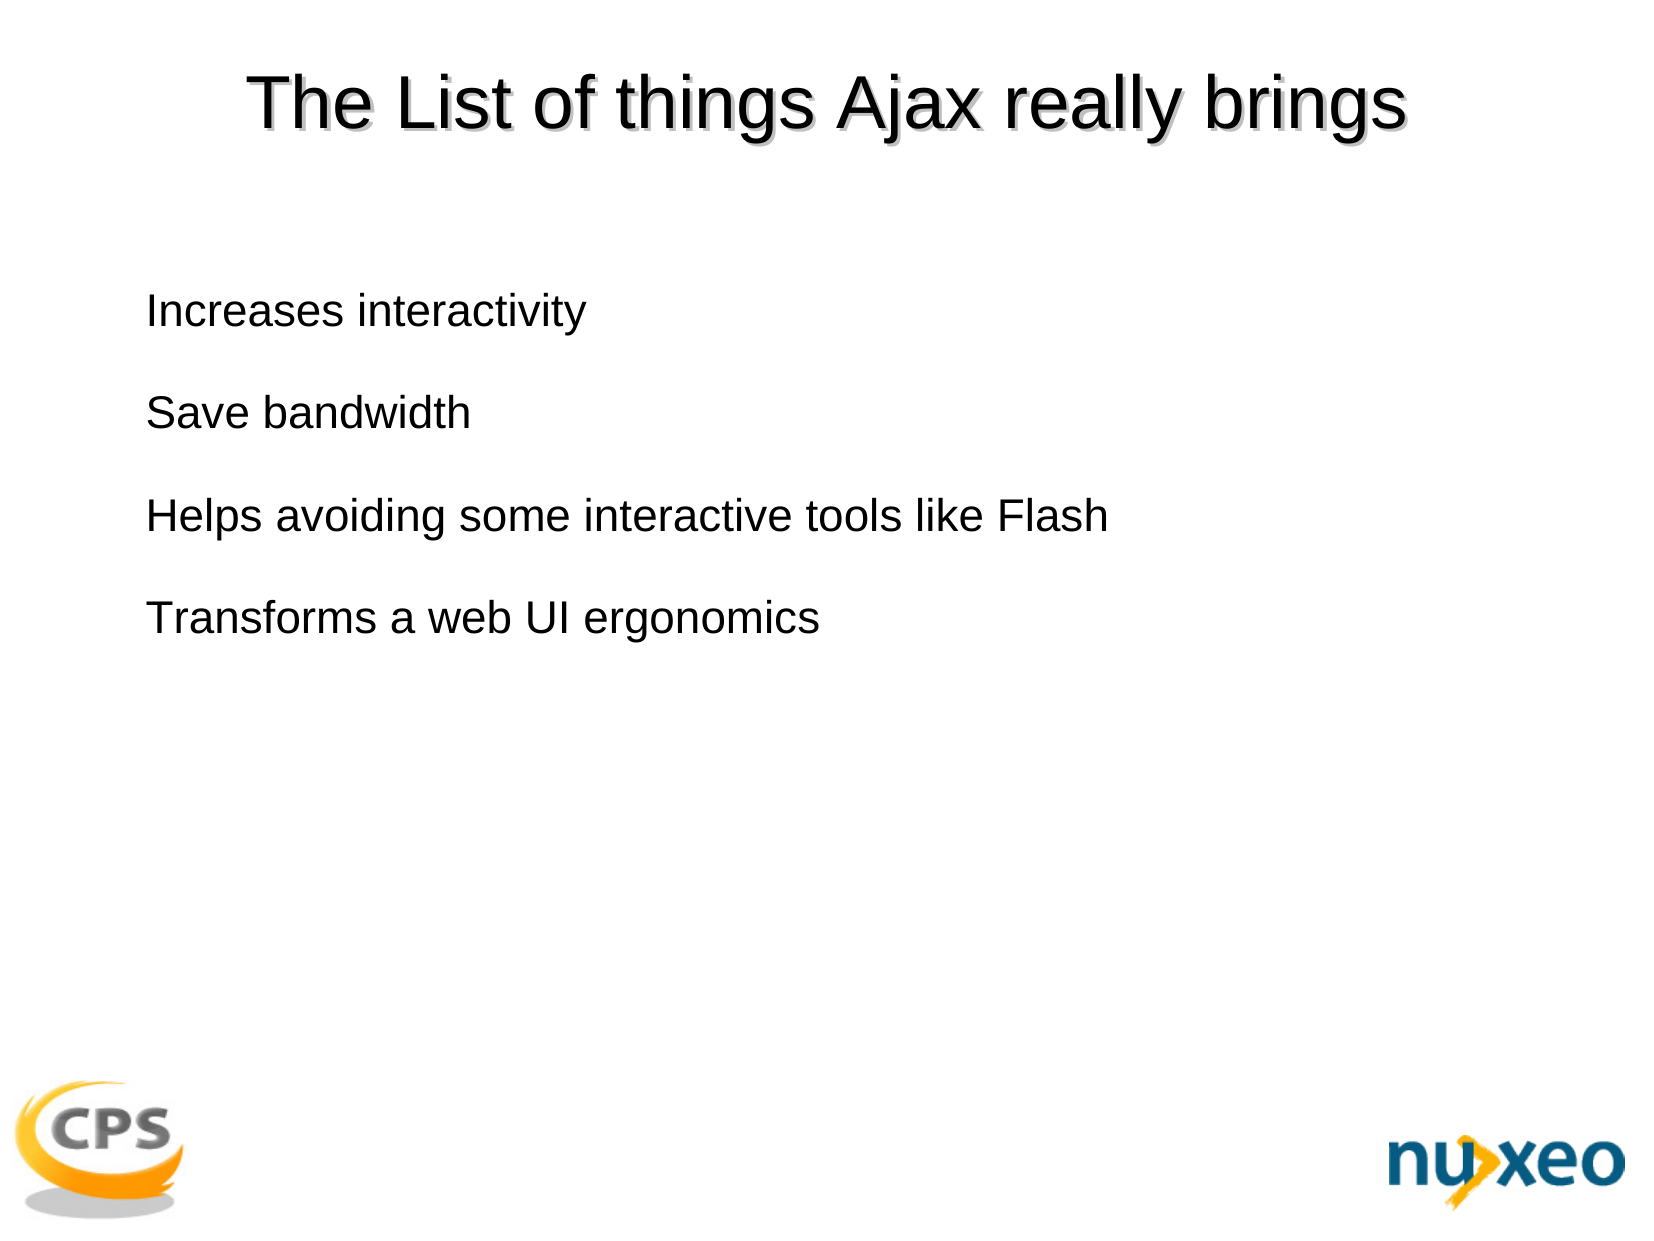

The List of things Ajax really brings
 Increases interactivity
 Save bandwidth
 Helps avoiding some interactive tools like Flash
 Transforms a web UI ergonomics